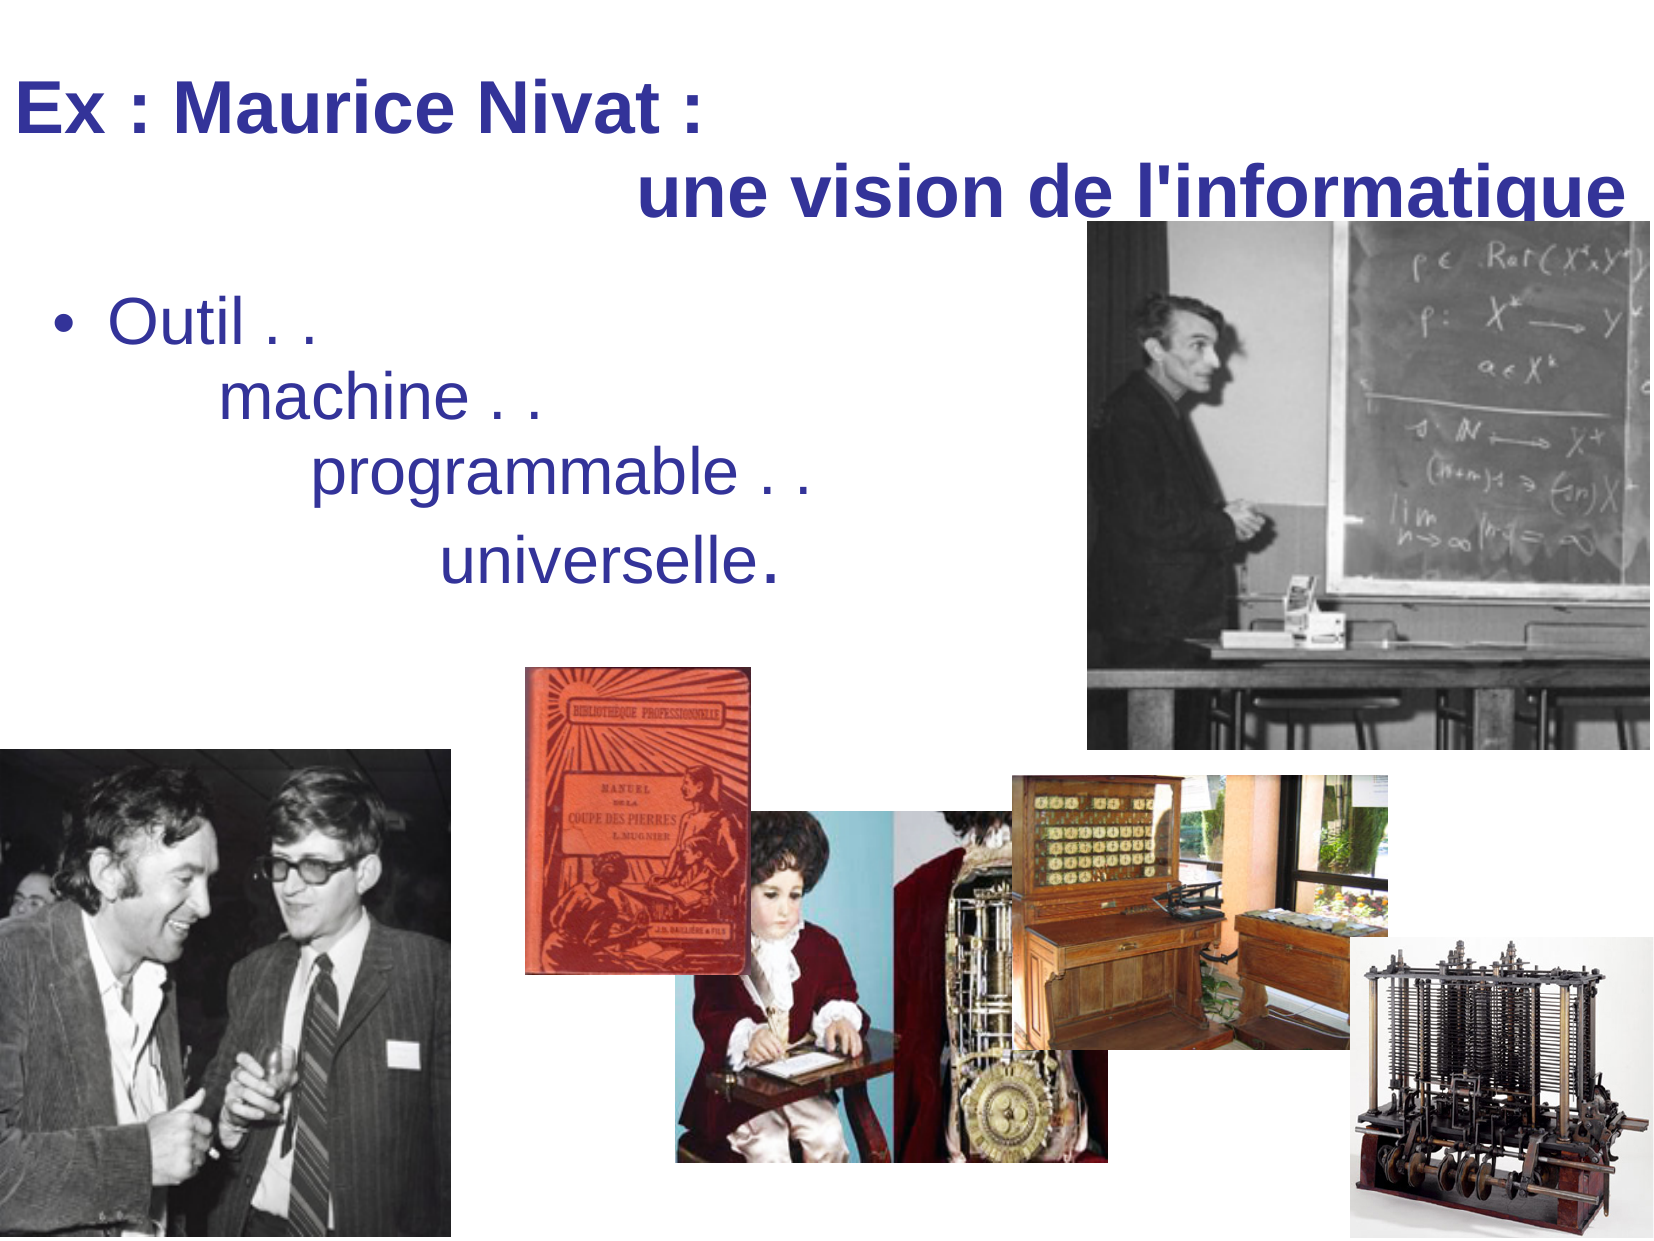

# Ex : Maurice Nivat : une vision de l'informatique
Outil . .
 machine . .
 programmable . .
 universelle.